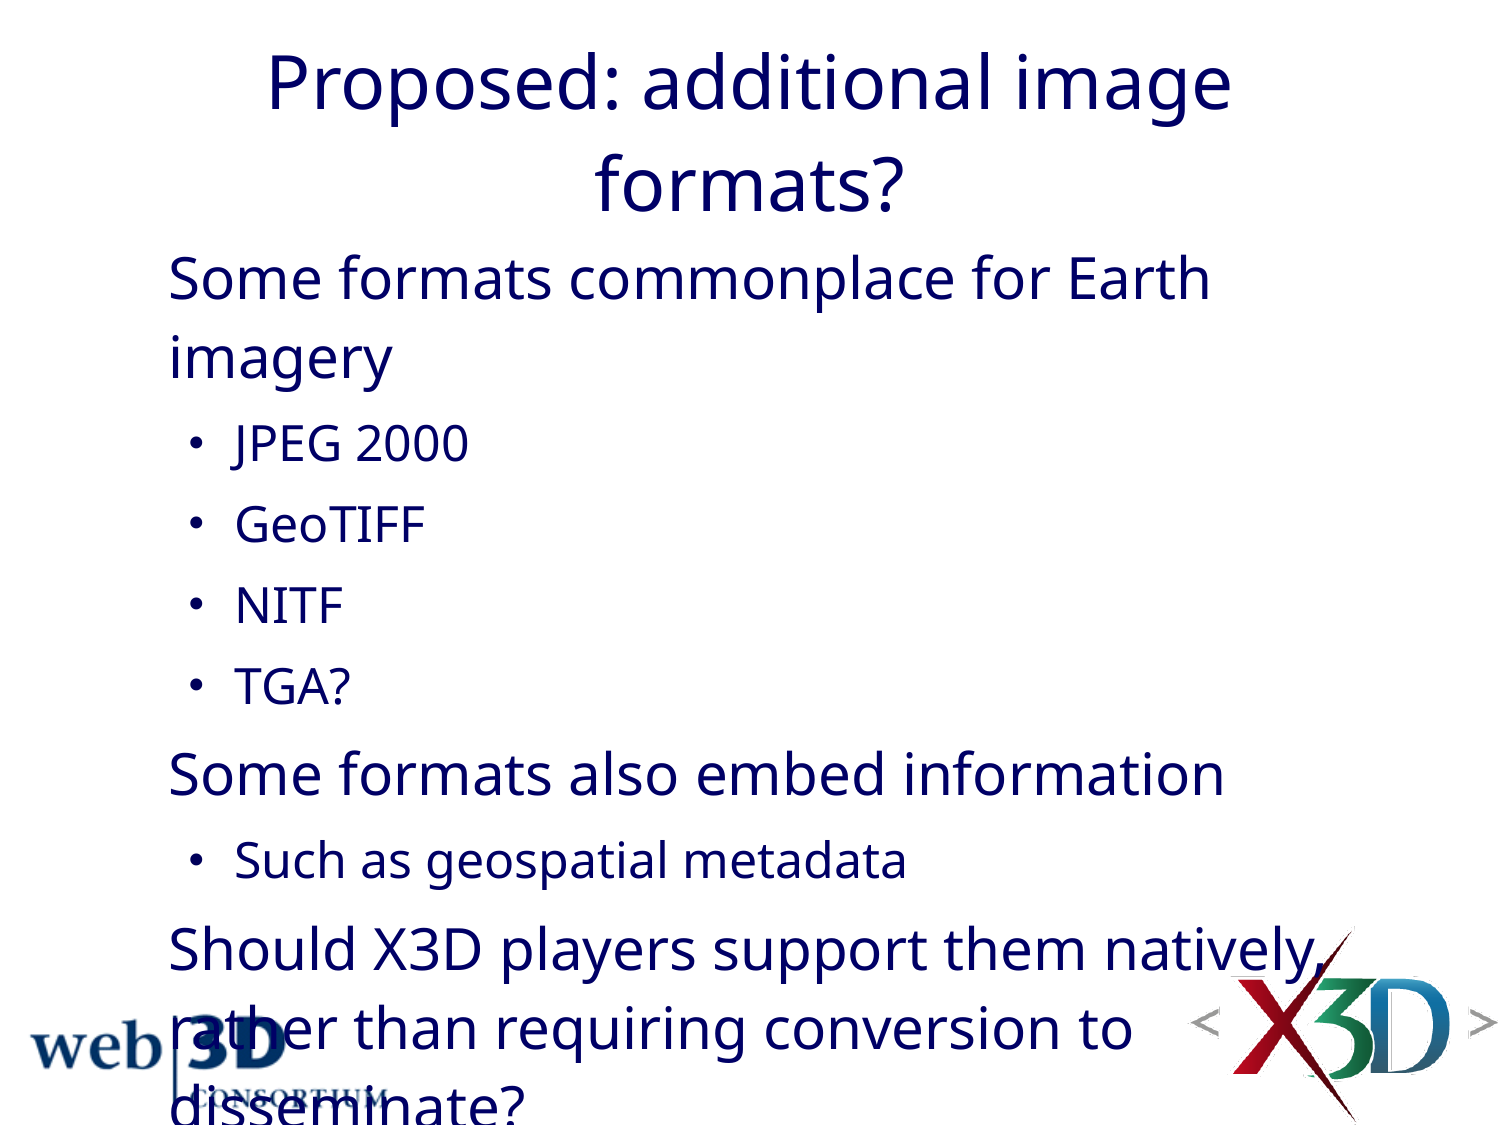

# Proposed: additional image formats?
Some formats commonplace for Earth imagery
JPEG 2000
GeoTIFF
NITF
TGA?
Some formats also embed information
Such as geospatial metadata
Should X3D players support them natively, rather than requiring conversion to disseminate?